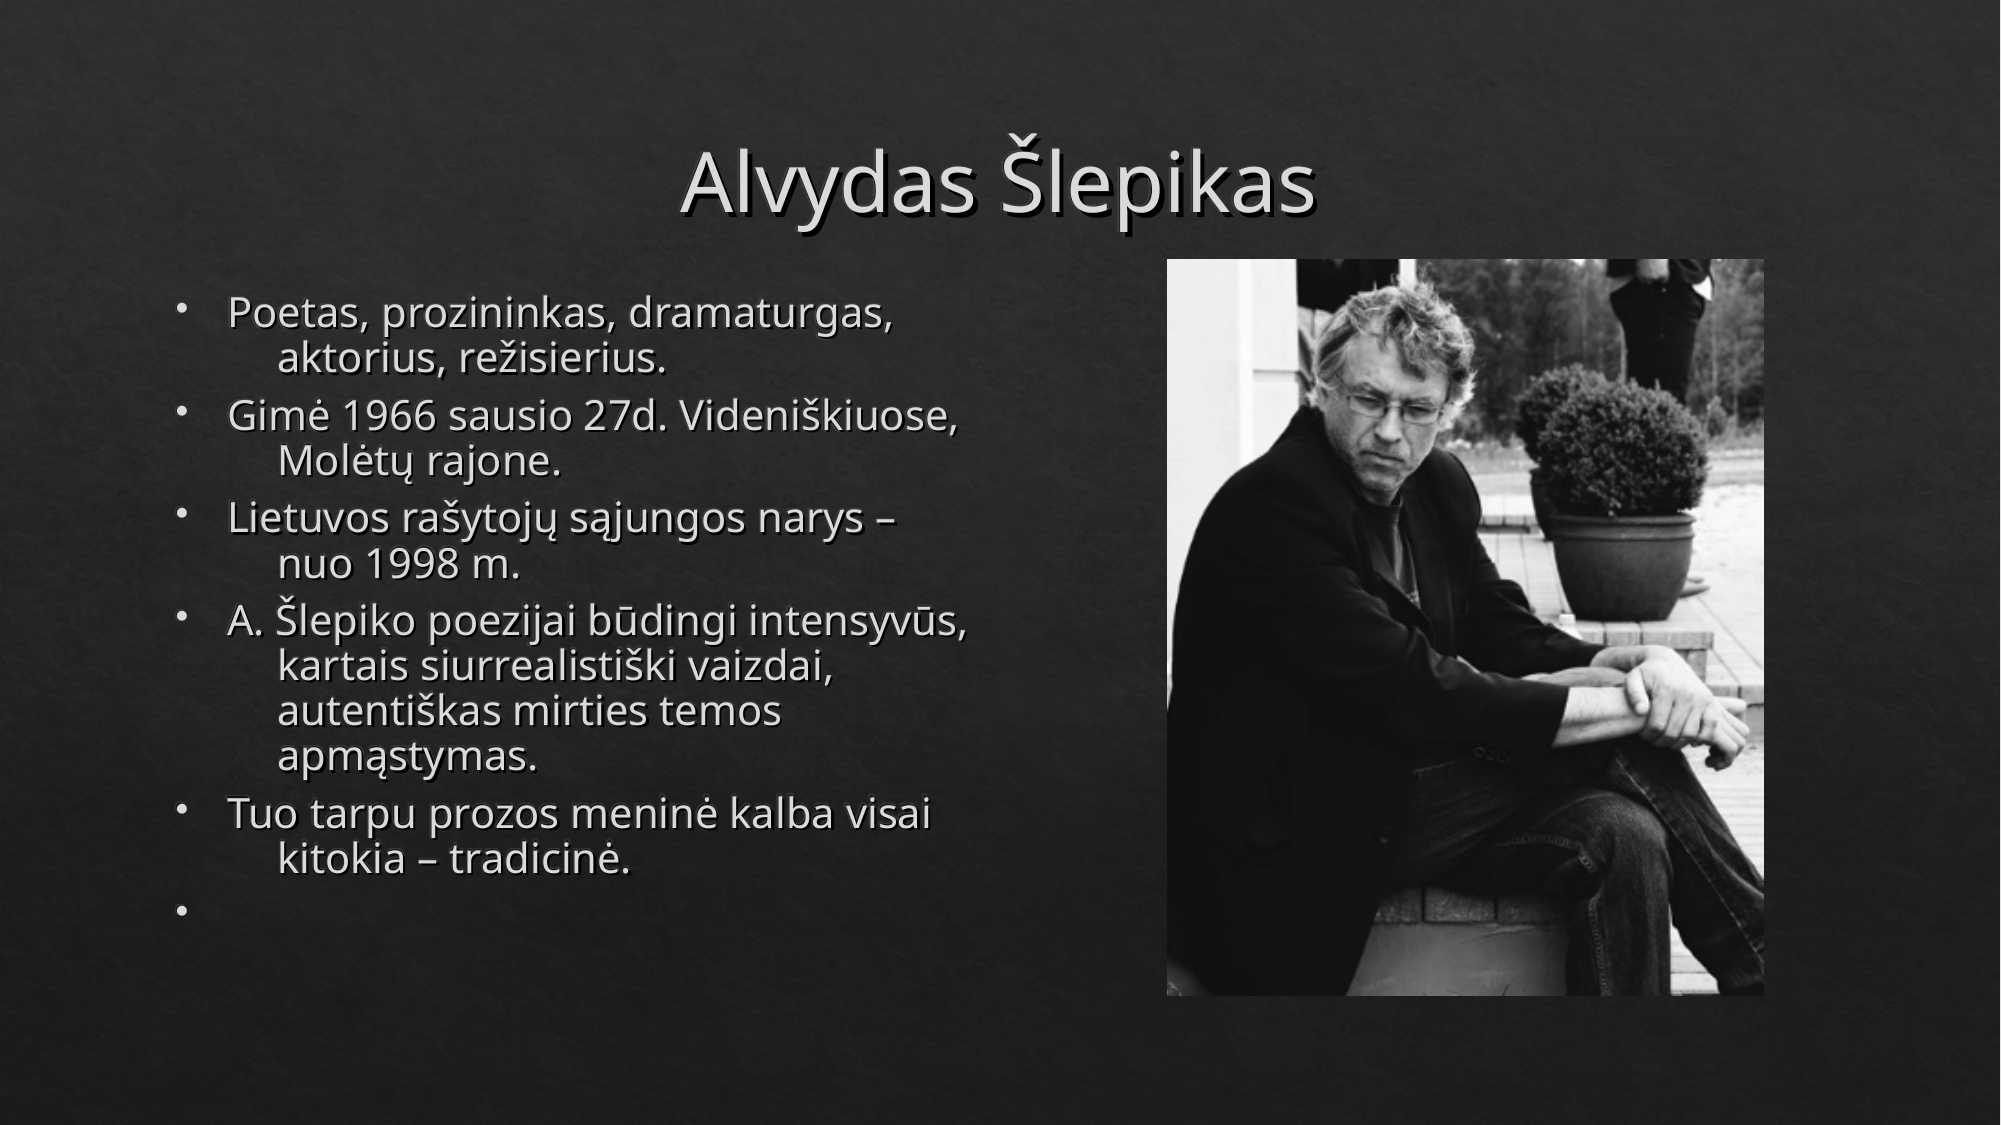

# Alvydas Šlepikas
Poetas, prozininkas, dramaturgas, aktorius, režisierius.
Gimė 1966 sausio 27d. Videniškiuose, Molėtų rajone.
Lietuvos rašytojų sąjungos narys – nuo 1998 m.
A. Šlepiko poezijai būdingi intensyvūs, kartais siurrealistiški vaizdai, autentiškas mirties temos apmąstymas.
Tuo tarpu prozos meninė kalba visai kitokia – tradicinė.